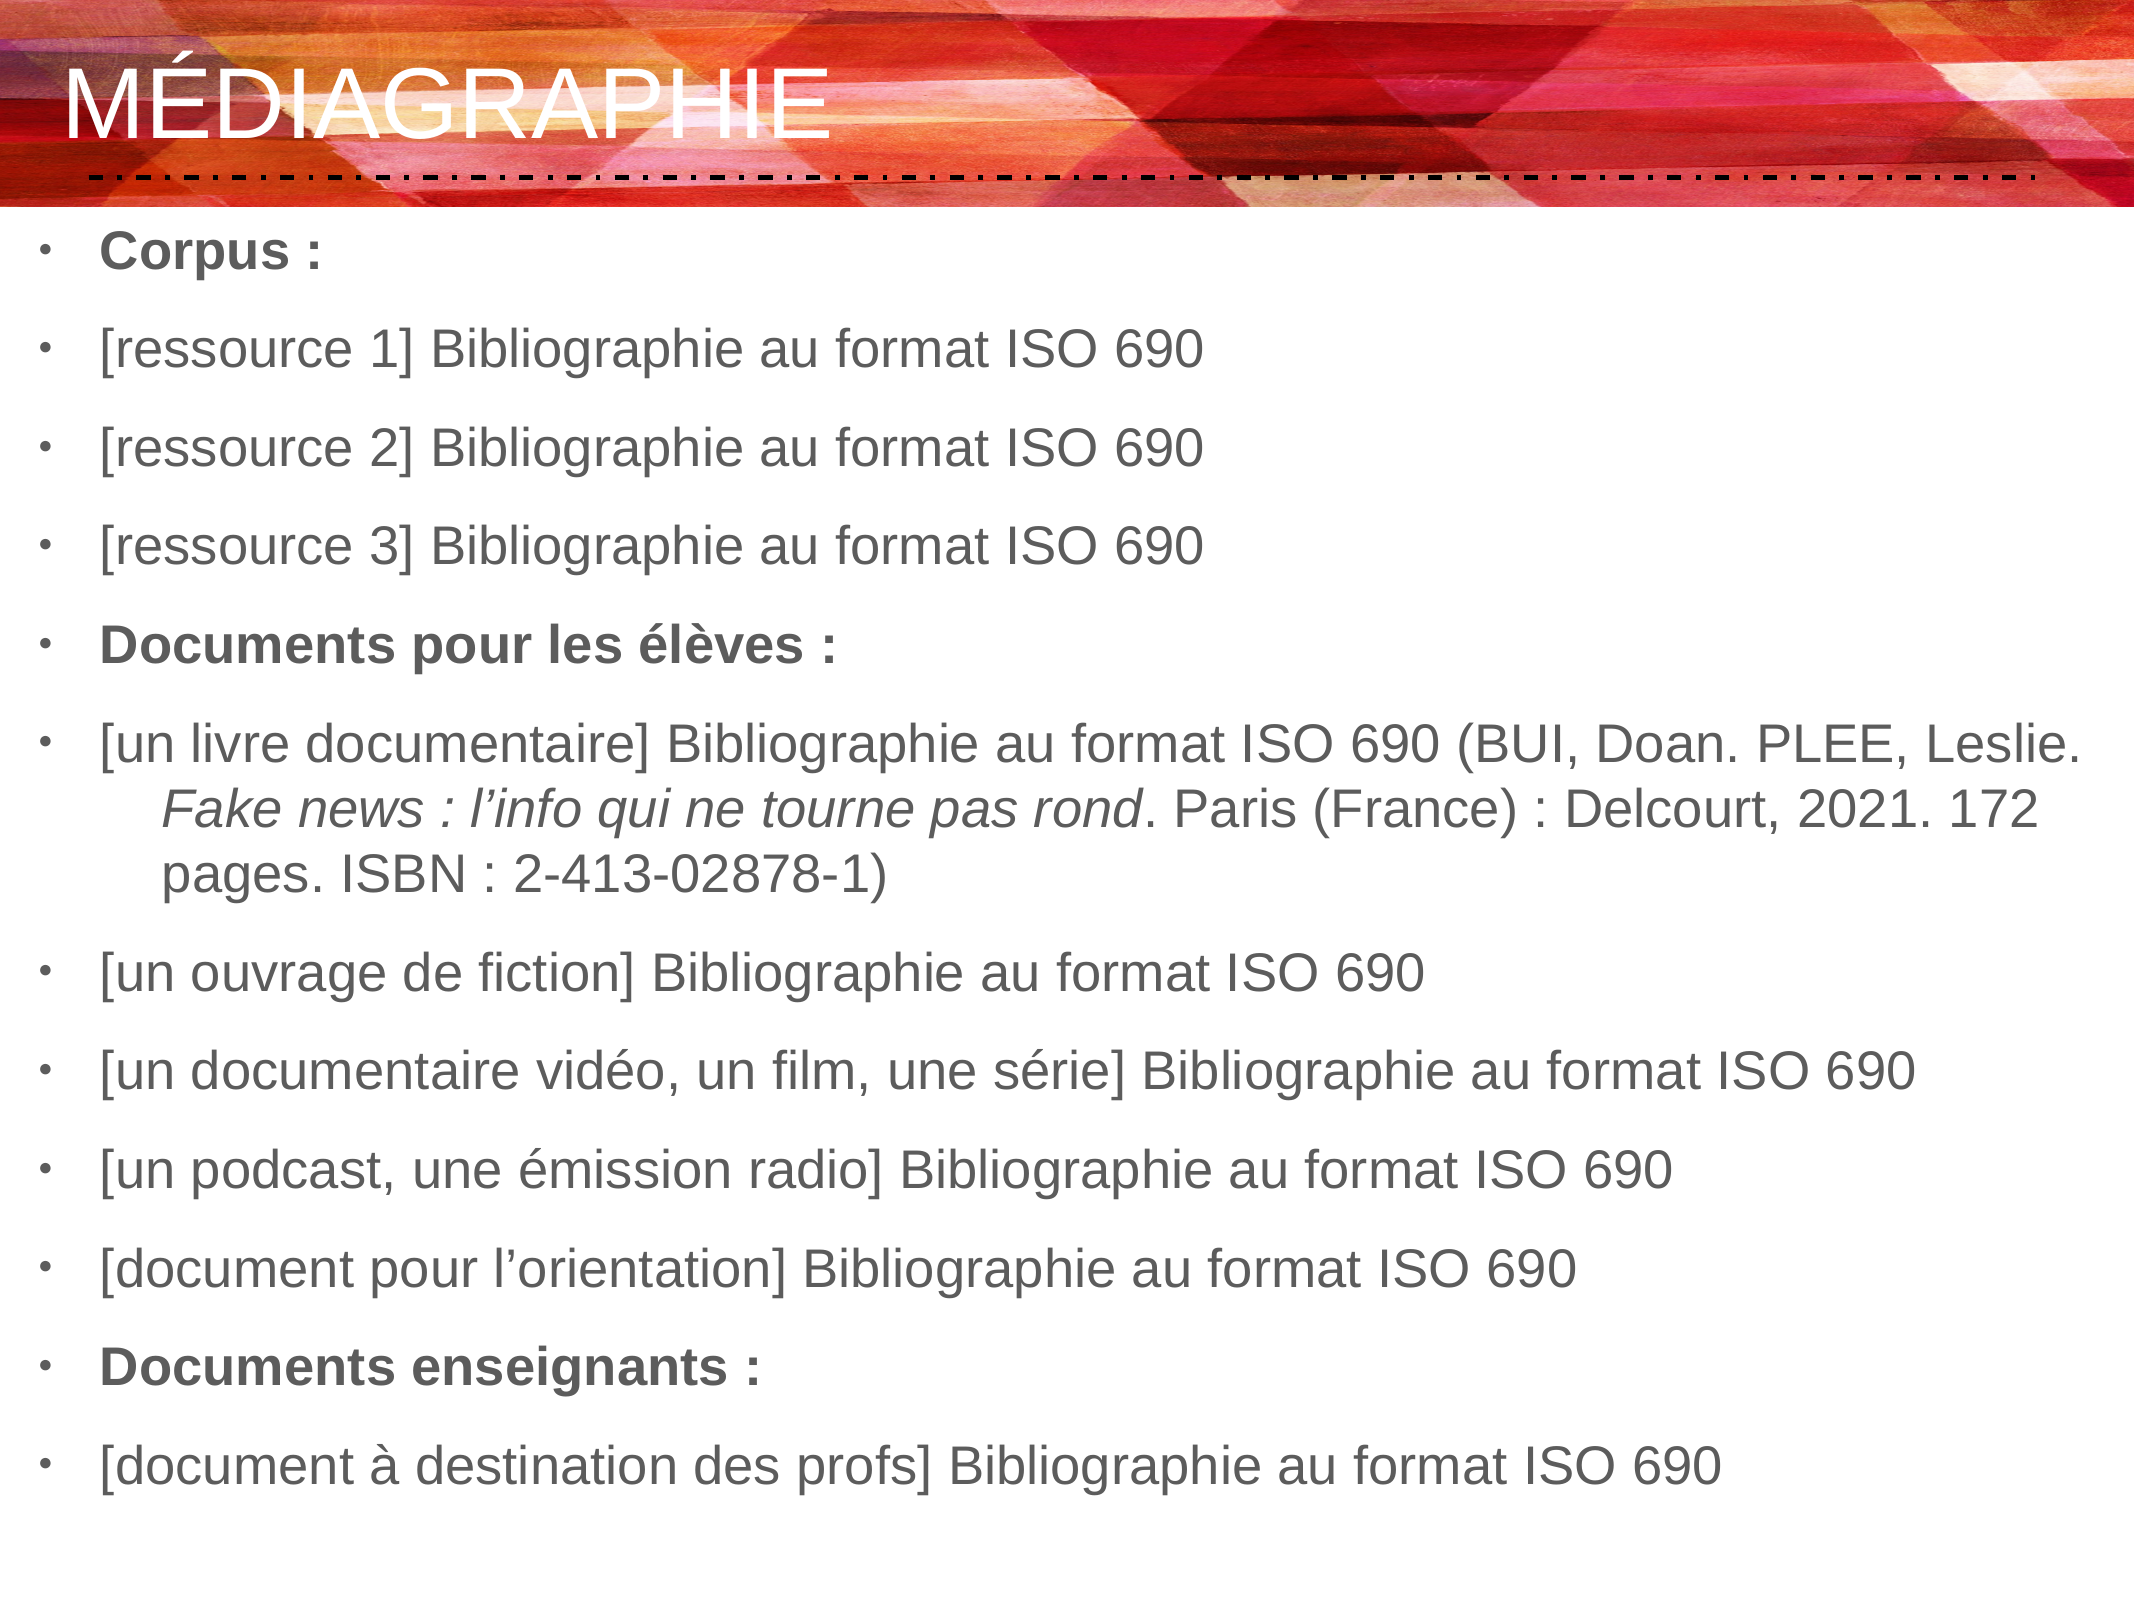

MÉDIAGRAPHIE
Corpus :
[ressource 1] Bibliographie au format ISO 690
[ressource 2] Bibliographie au format ISO 690
[ressource 3] Bibliographie au format ISO 690
Documents pour les élèves :
[un livre documentaire] Bibliographie au format ISO 690 (BUI, Doan. PLEE, Leslie. Fake news : l’info qui ne tourne pas rond. Paris (France) : Delcourt, 2021. 172 pages. ISBN : 2-413-02878-1)
[un ouvrage de fiction] Bibliographie au format ISO 690
[un documentaire vidéo, un film, une série] Bibliographie au format ISO 690
[un podcast, une émission radio] Bibliographie au format ISO 690
[document pour l’orientation] Bibliographie au format ISO 690
Documents enseignants :
[document à destination des profs] Bibliographie au format ISO 690